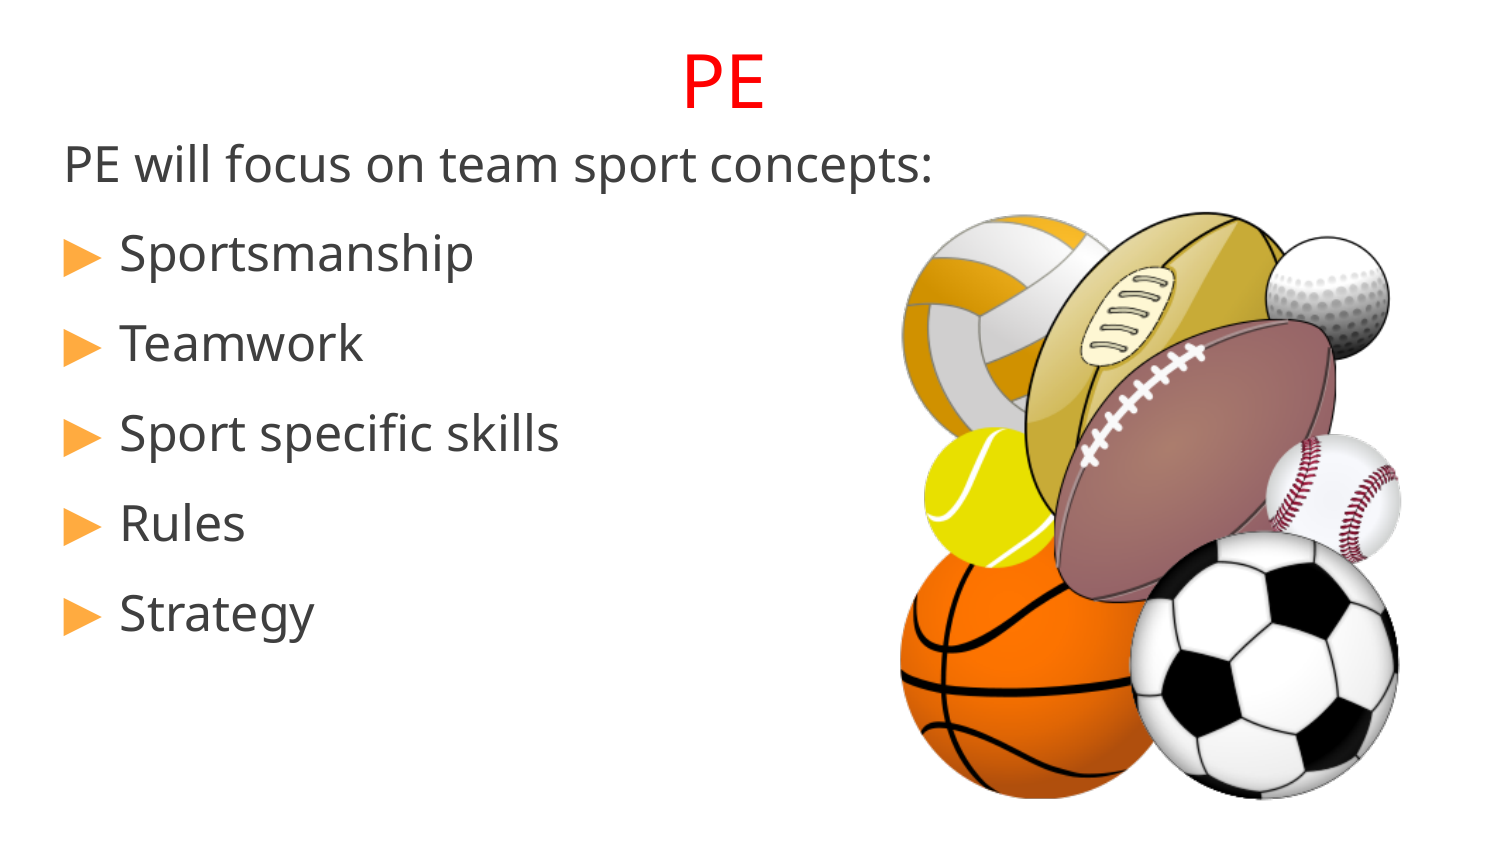

# PE
PE will focus on team sport concepts:
Sportsmanship
Teamwork
Sport specific skills
Rules
Strategy